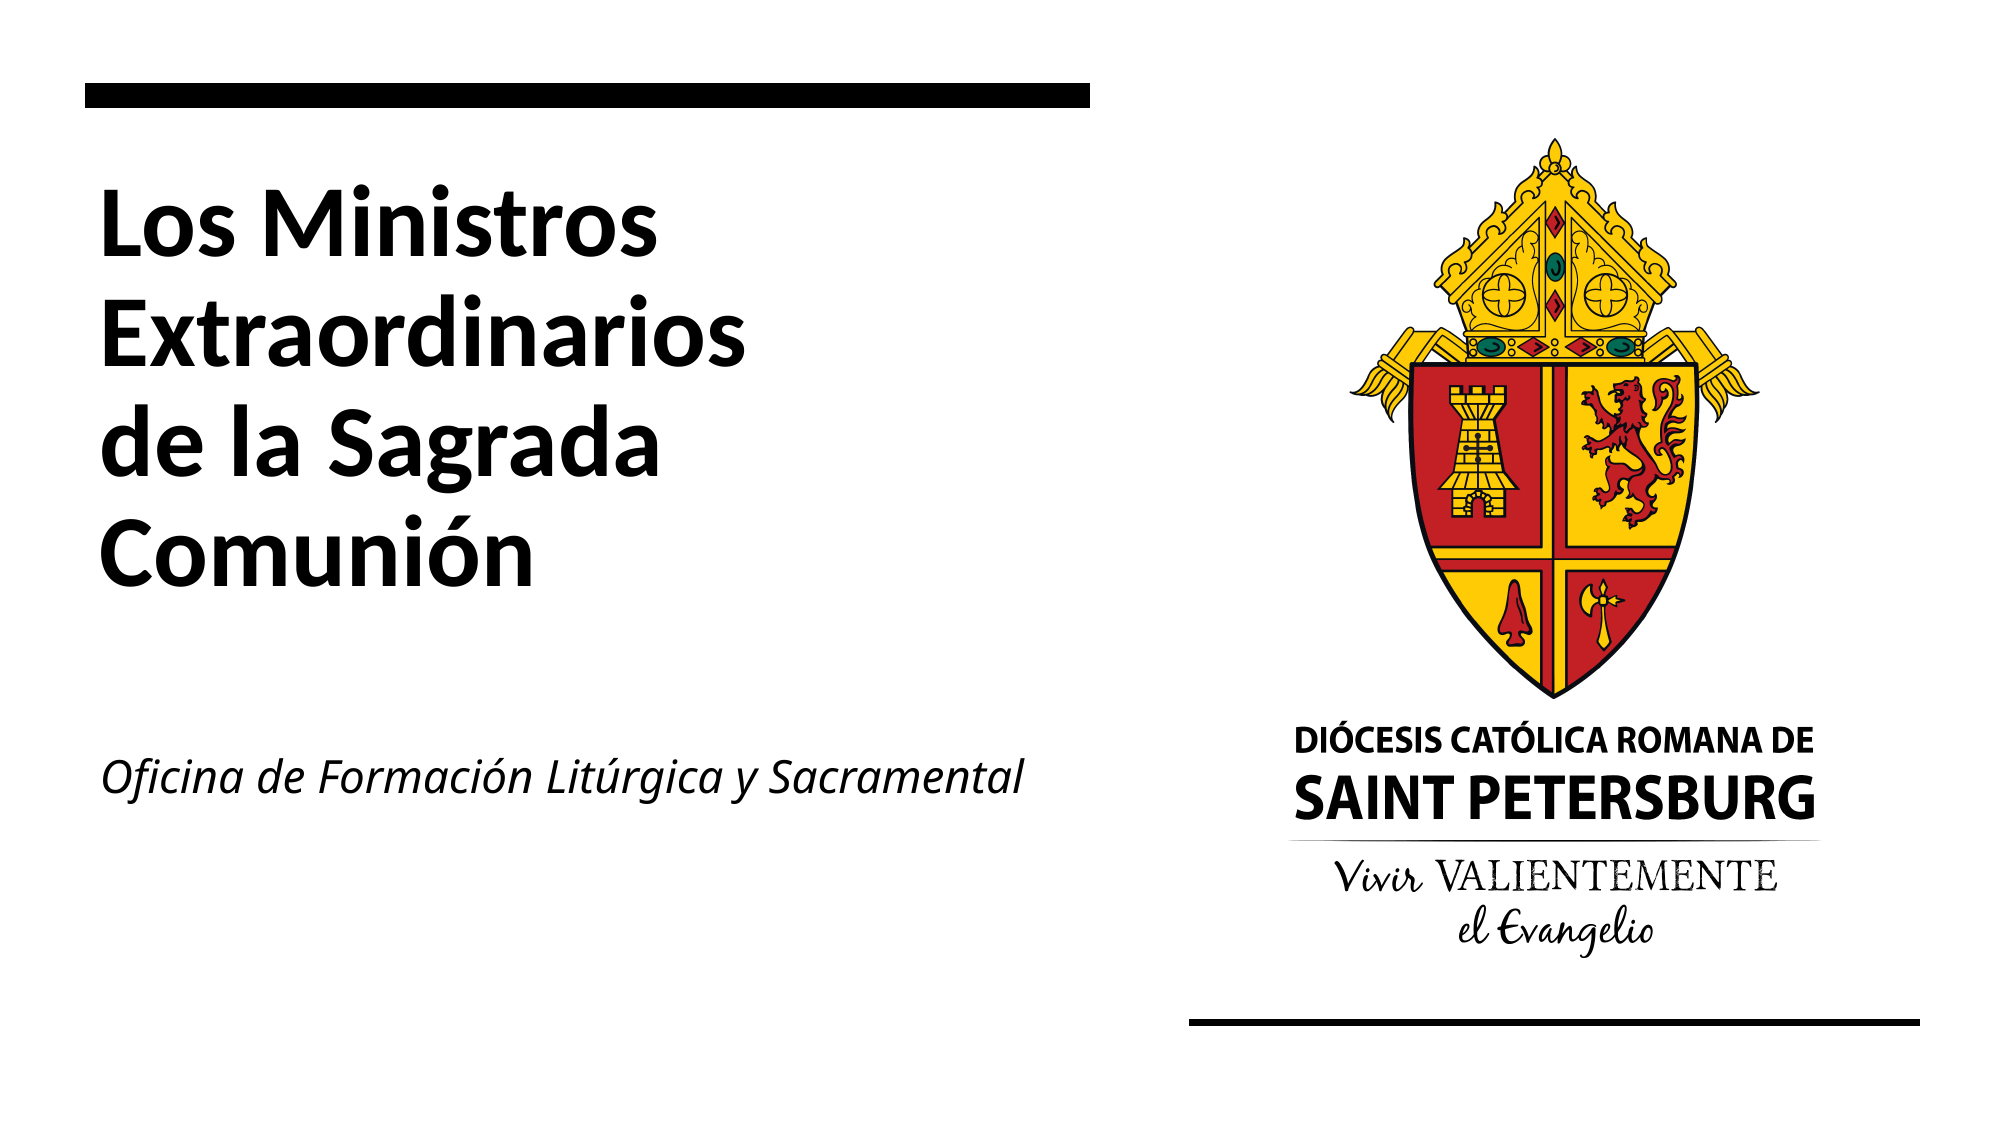

# Los Ministros Extraordinarios de la Sagrada Comunión
Oficina de Formación Litúrgica y Sacramental